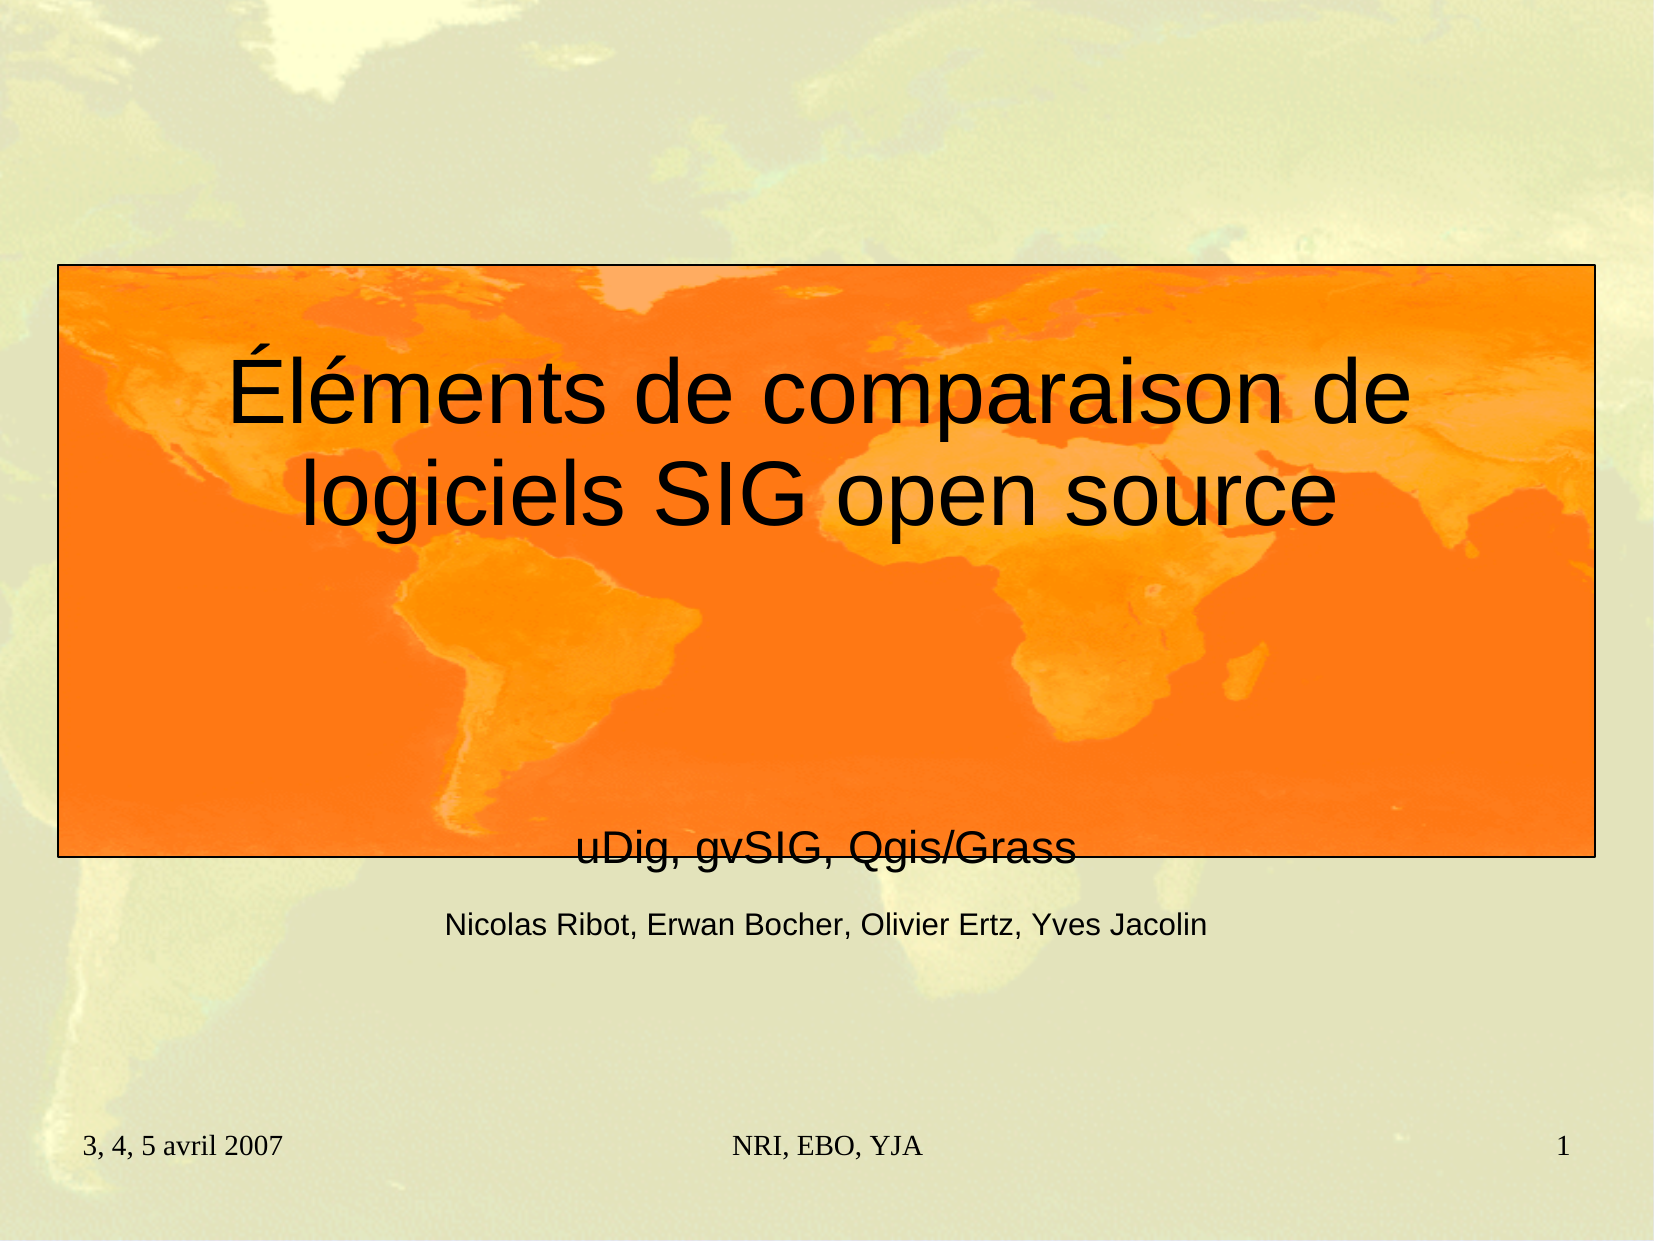

# Éléments de comparaison de logiciels SIG open source
uDig, gvSIG, Qgis/Grass
Nicolas Ribot, Erwan Bocher, Olivier Ertz, Yves Jacolin
3, 4, 5 avril 2007
NRI, EBO, YJA
1